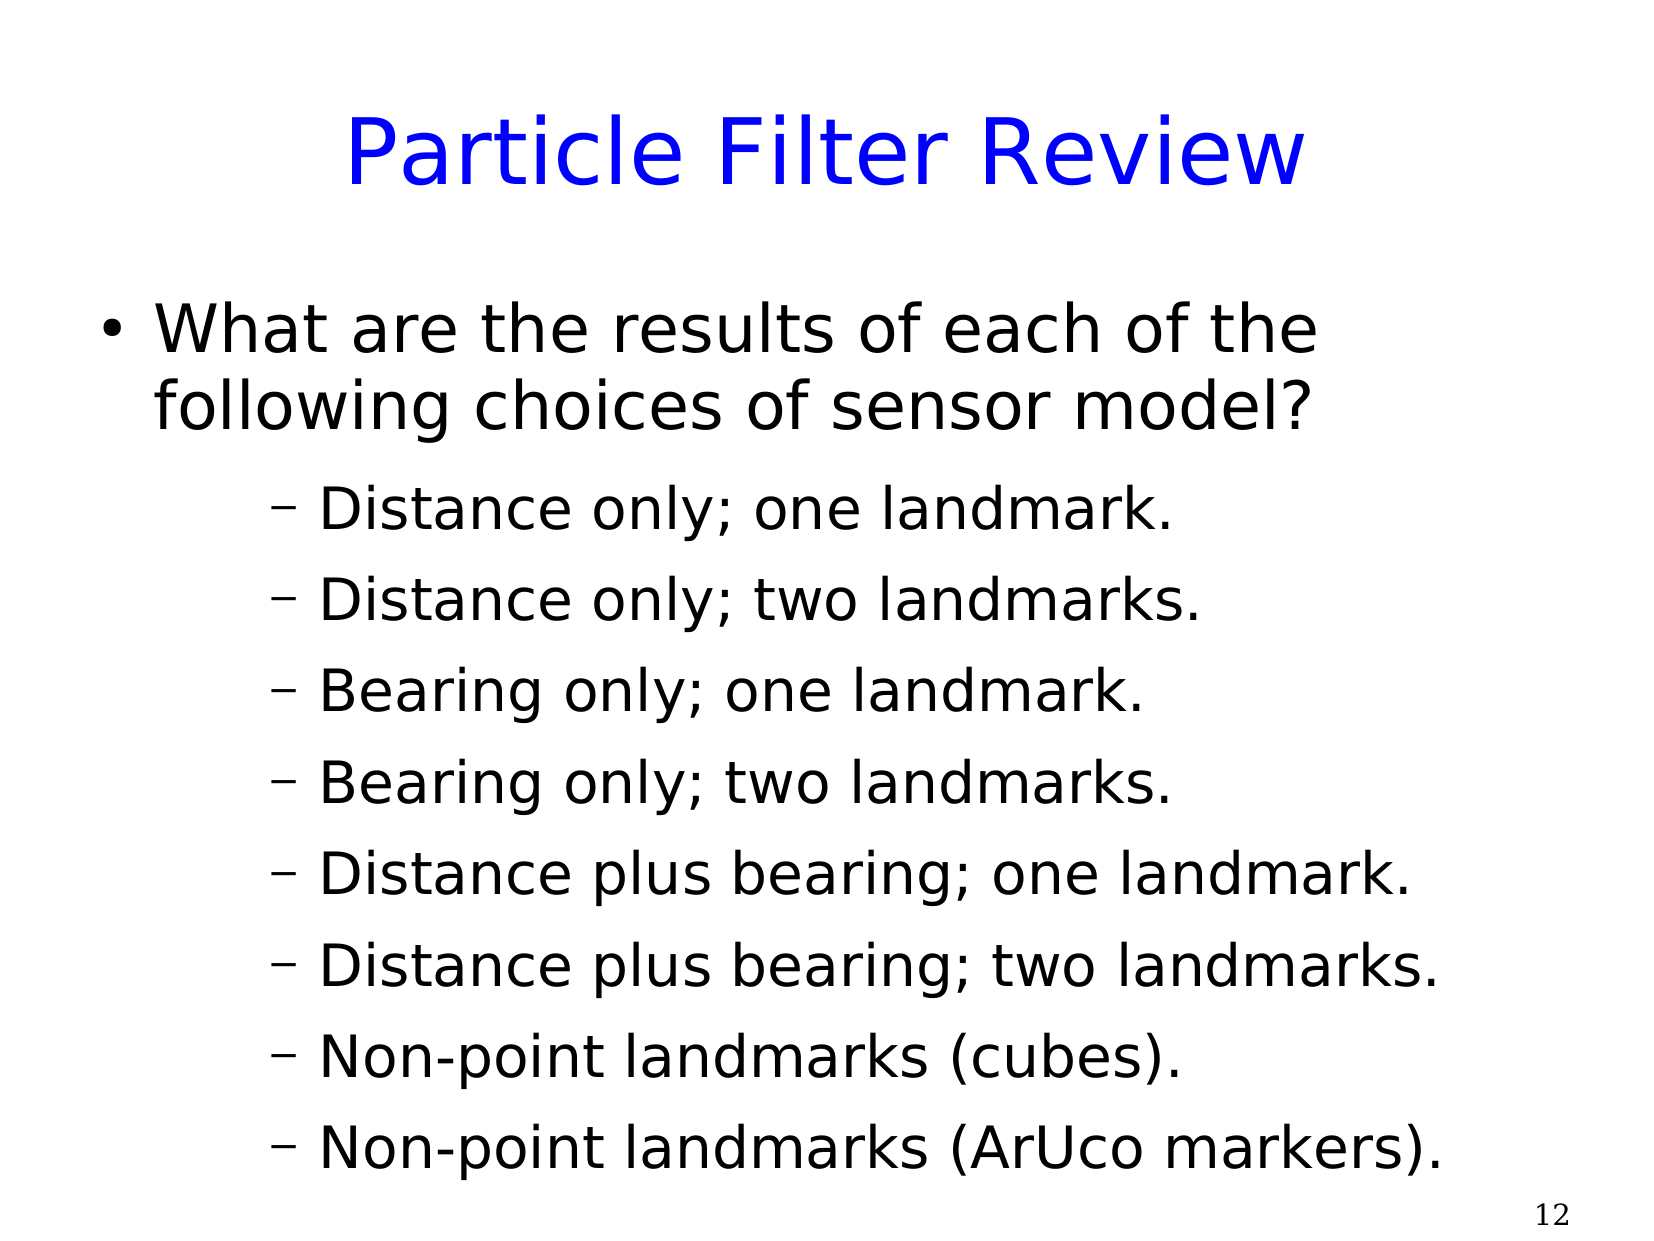

# Particle Filter Review
What are the results of each of the following choices of sensor model?
Distance only; one landmark.
Distance only; two landmarks.
Bearing only; one landmark.
Bearing only; two landmarks.
Distance plus bearing; one landmark.
Distance plus bearing; two landmarks.
Non-point landmarks (cubes).
Non-point landmarks (ArUco markers).
12